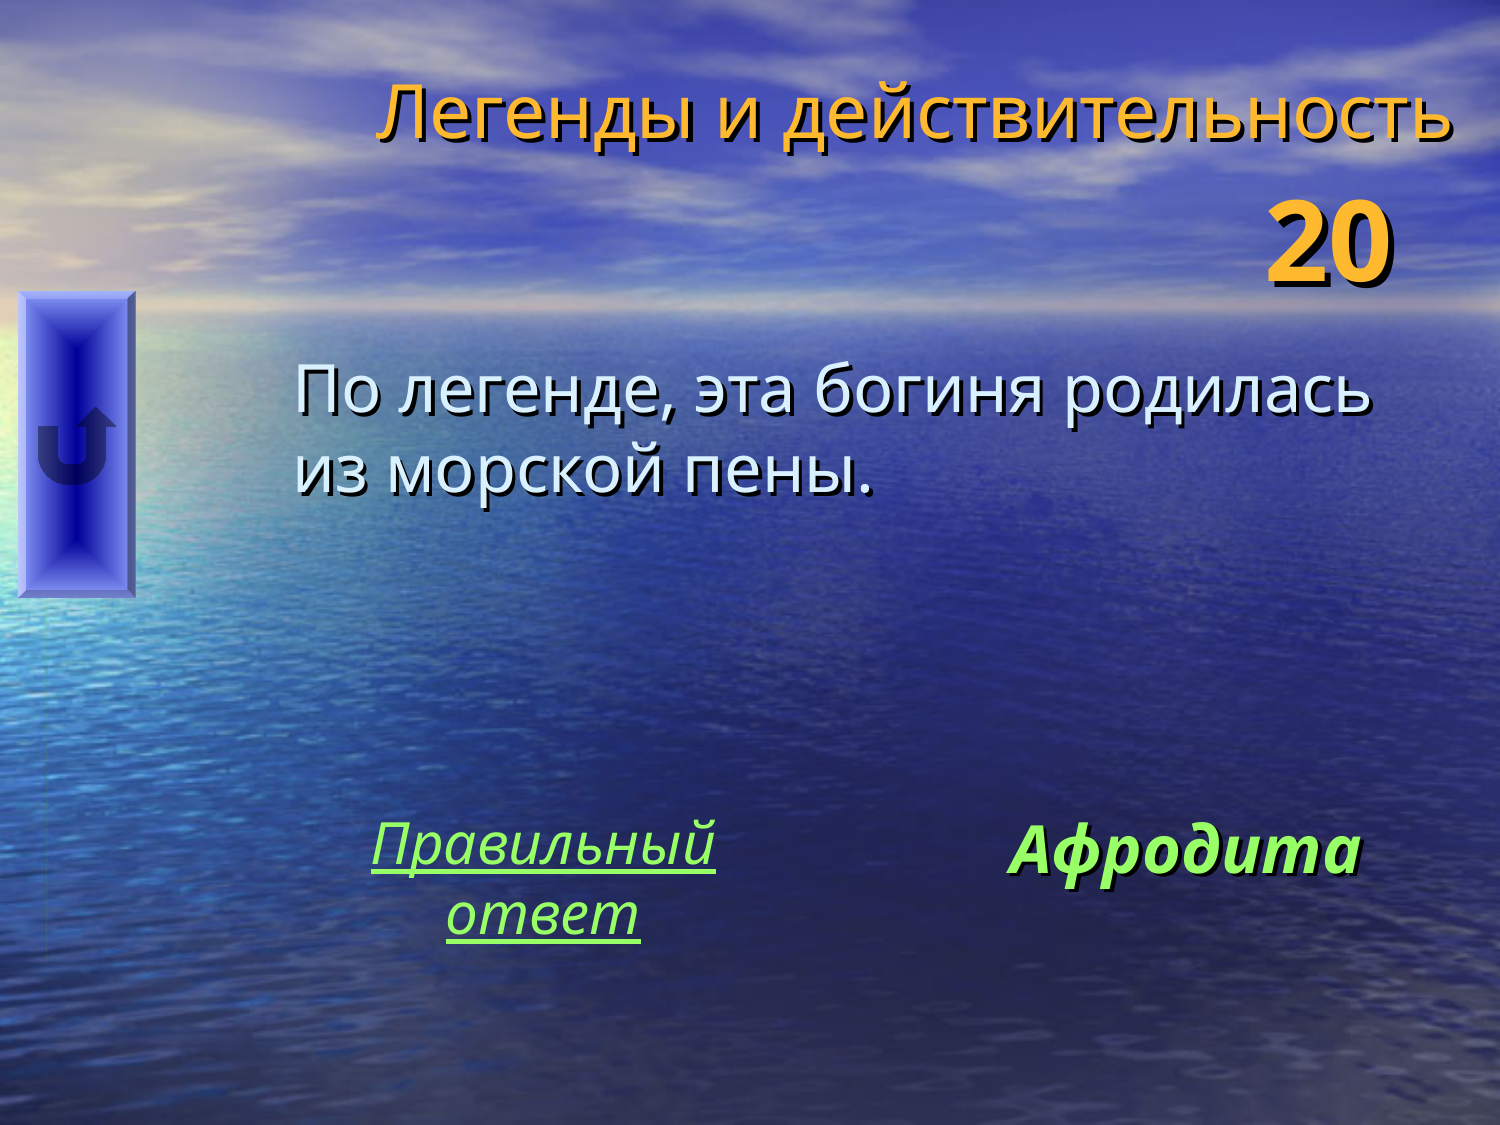

# Легенды и действительность
20
По легенде, эта богиня родилась из морской пены.
Афродита
Правильный ответ